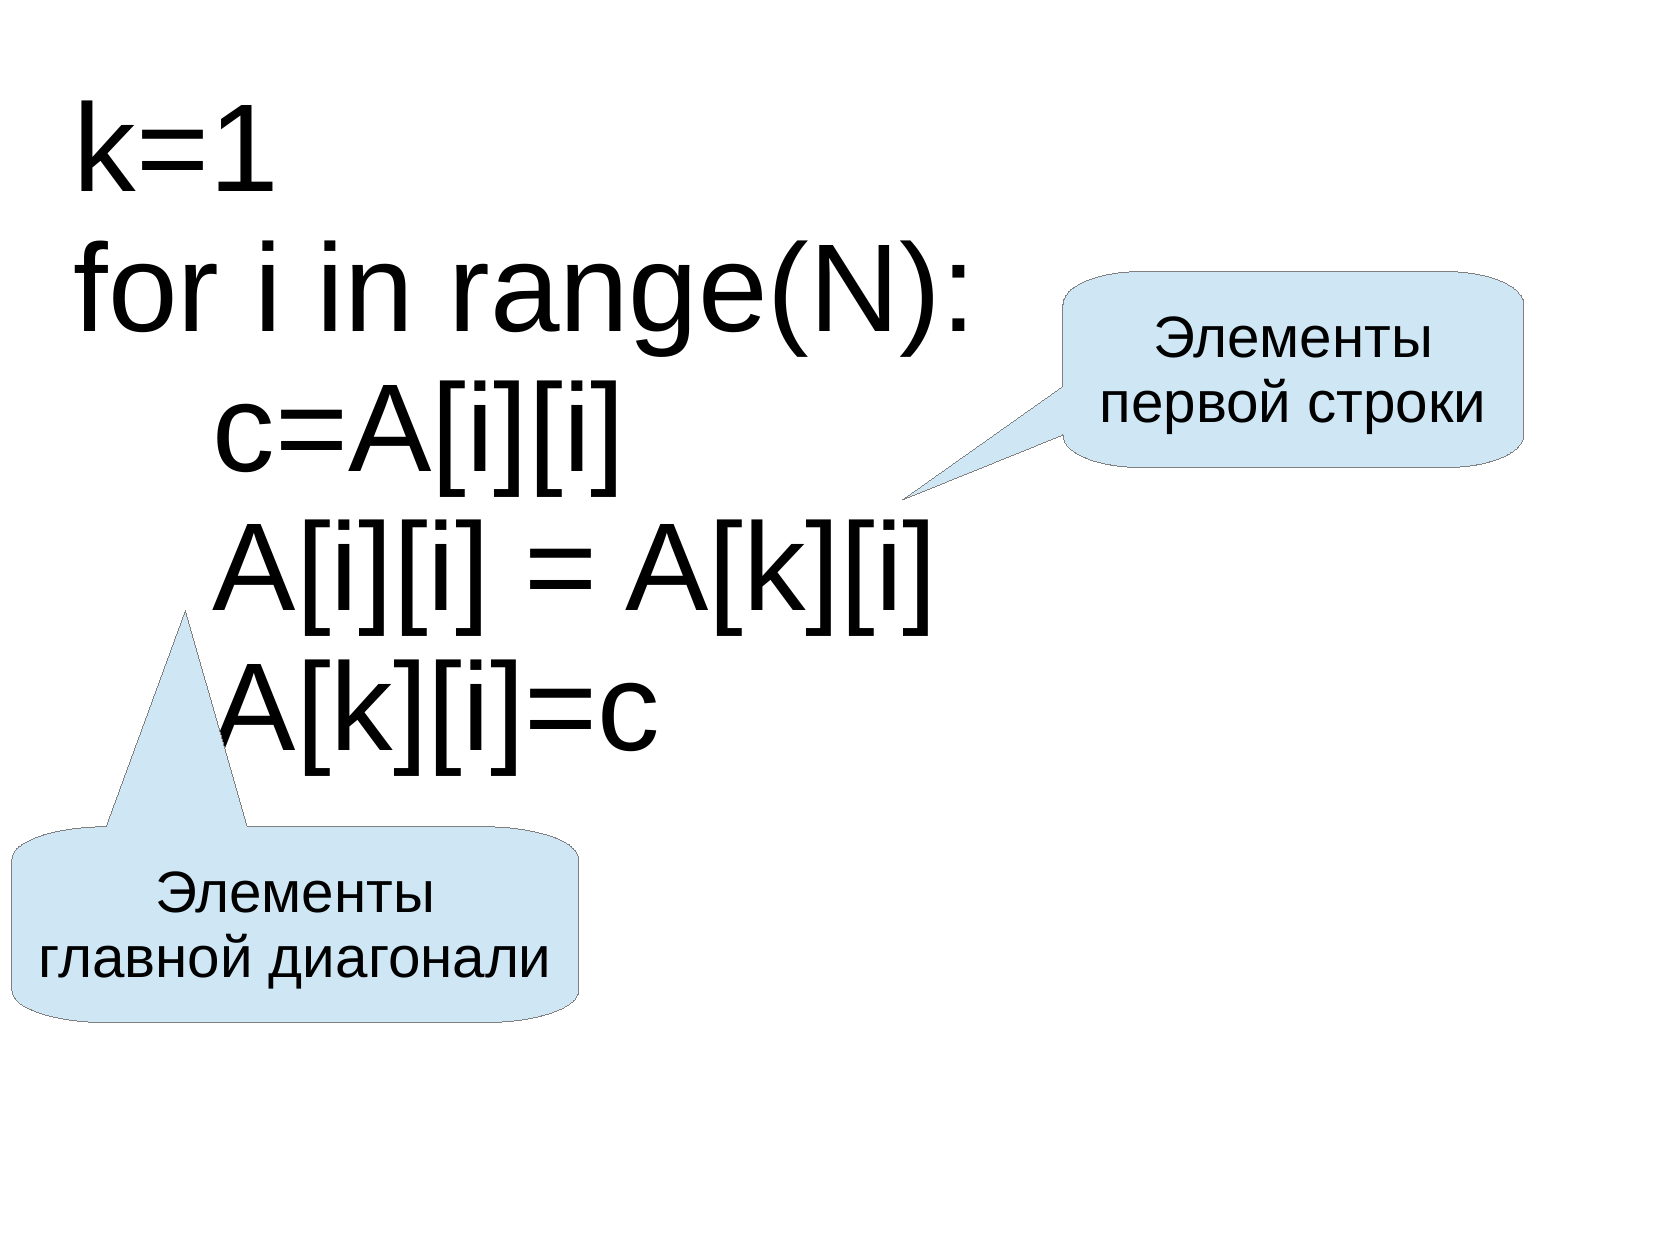

k=1
for i in range(N):
 c=A[i][i]
 A[i][i] = A[k][i]
 A[k][i]=c
Элементы
первой строки
Элементы
главной диагонали